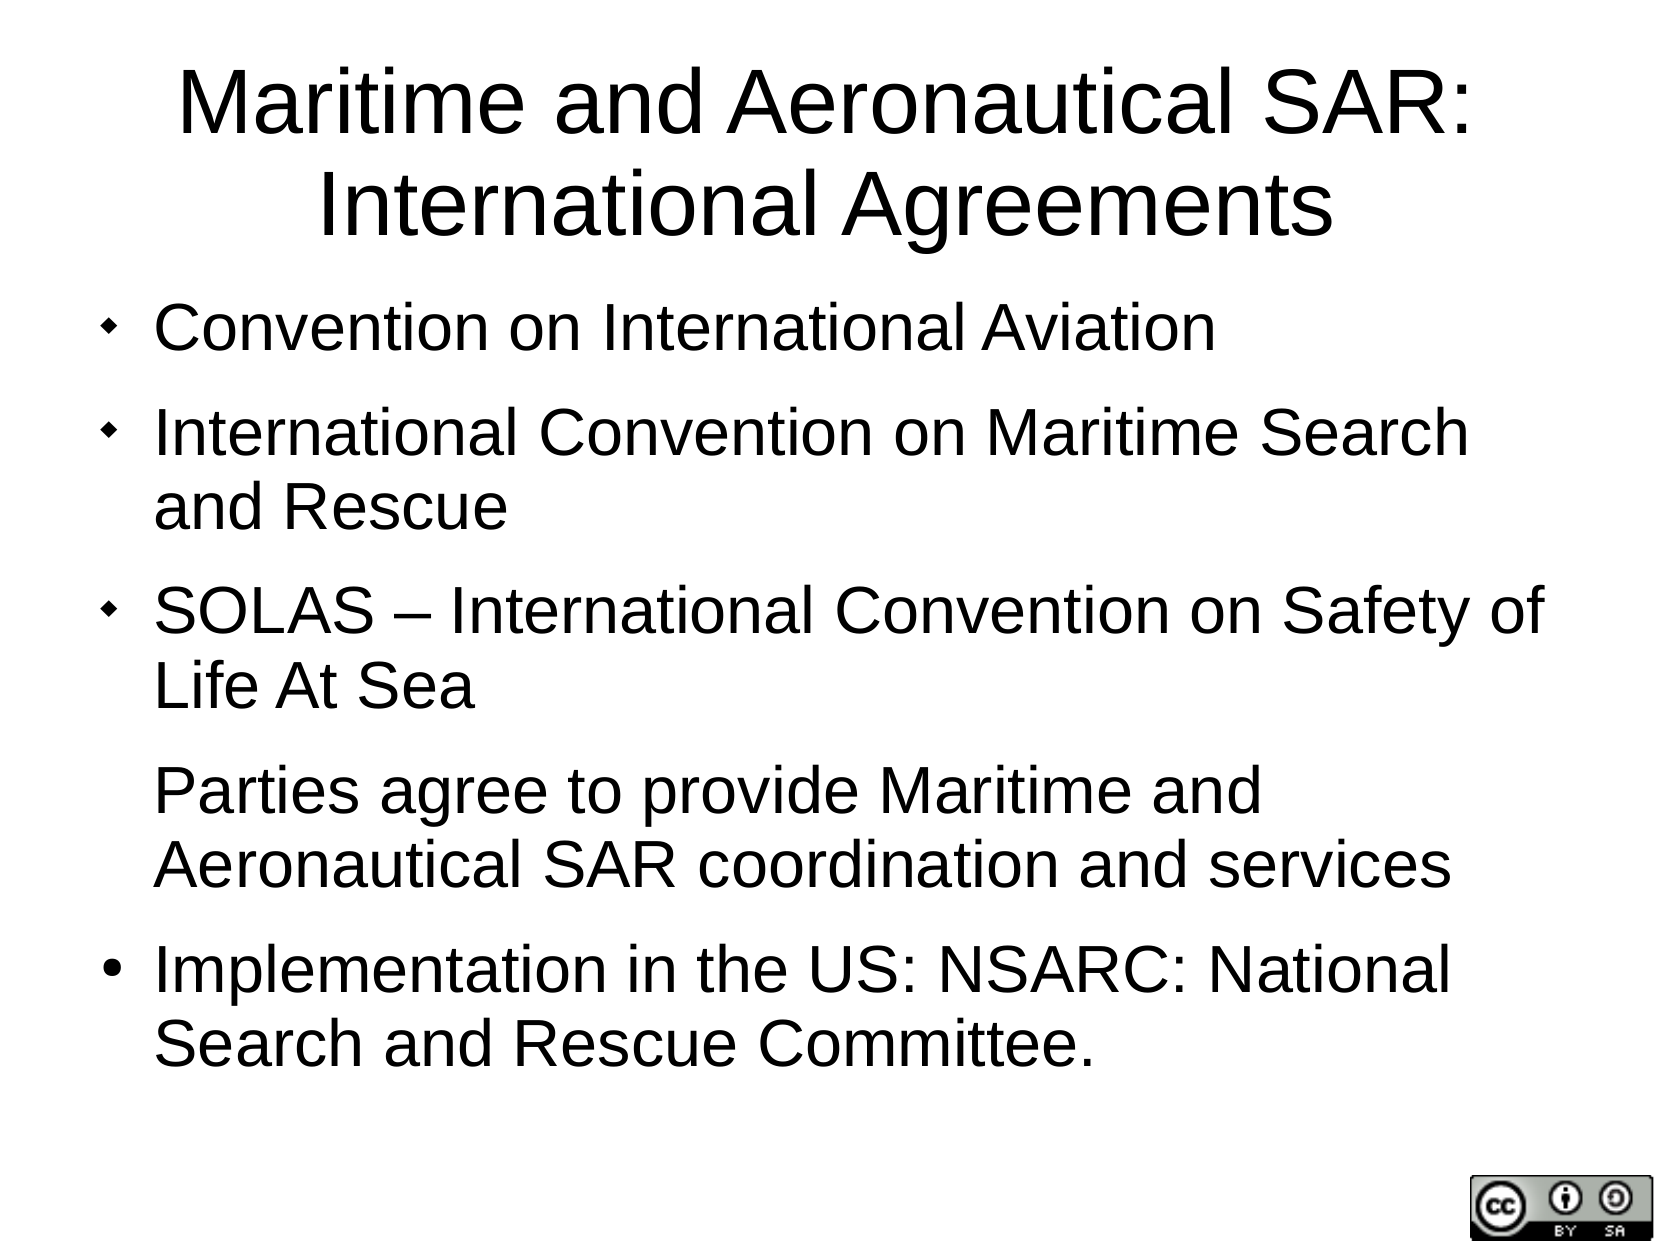

# Maritime and Aeronautical SAR: International Agreements
Convention on International Aviation
International Convention on Maritime Search and Rescue
SOLAS – International Convention on Safety of Life At Sea
Parties agree to provide Maritime and Aeronautical SAR coordination and services
Implementation in the US: NSARC: National Search and Rescue Committee.